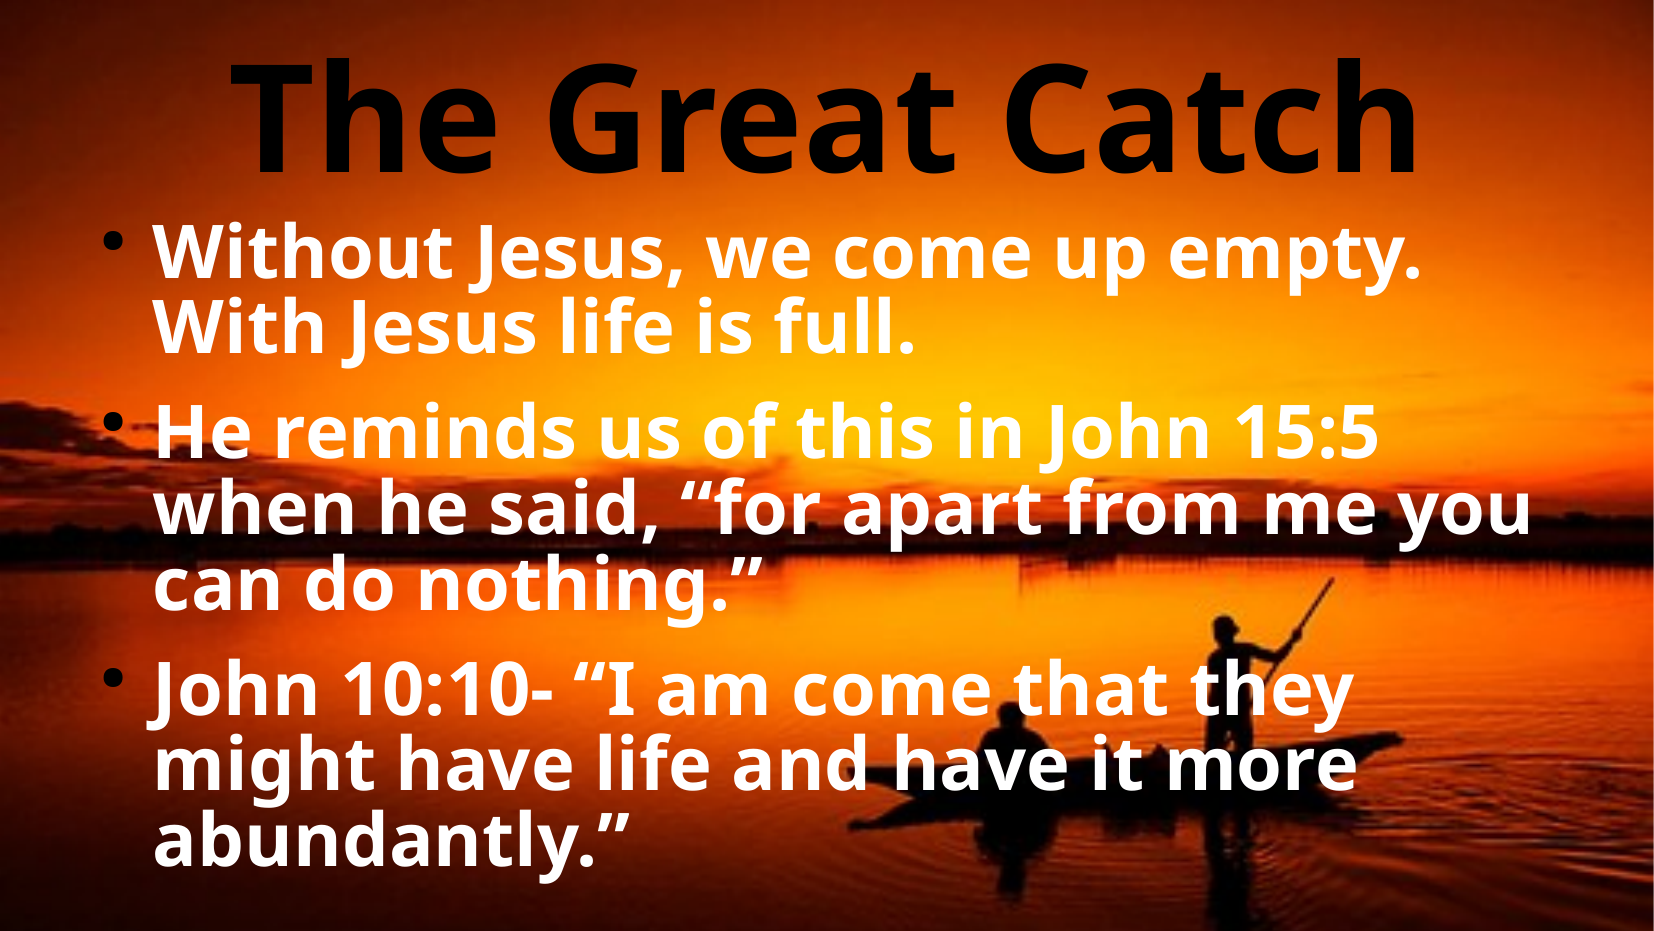

# The Great Catch
Without Jesus, we come up empty. With Jesus life is full.
He reminds us of this in John 15:5 when he said, “for apart from me you can do nothing.”
John 10:10- “I am come that they might have life and have it more abundantly.”